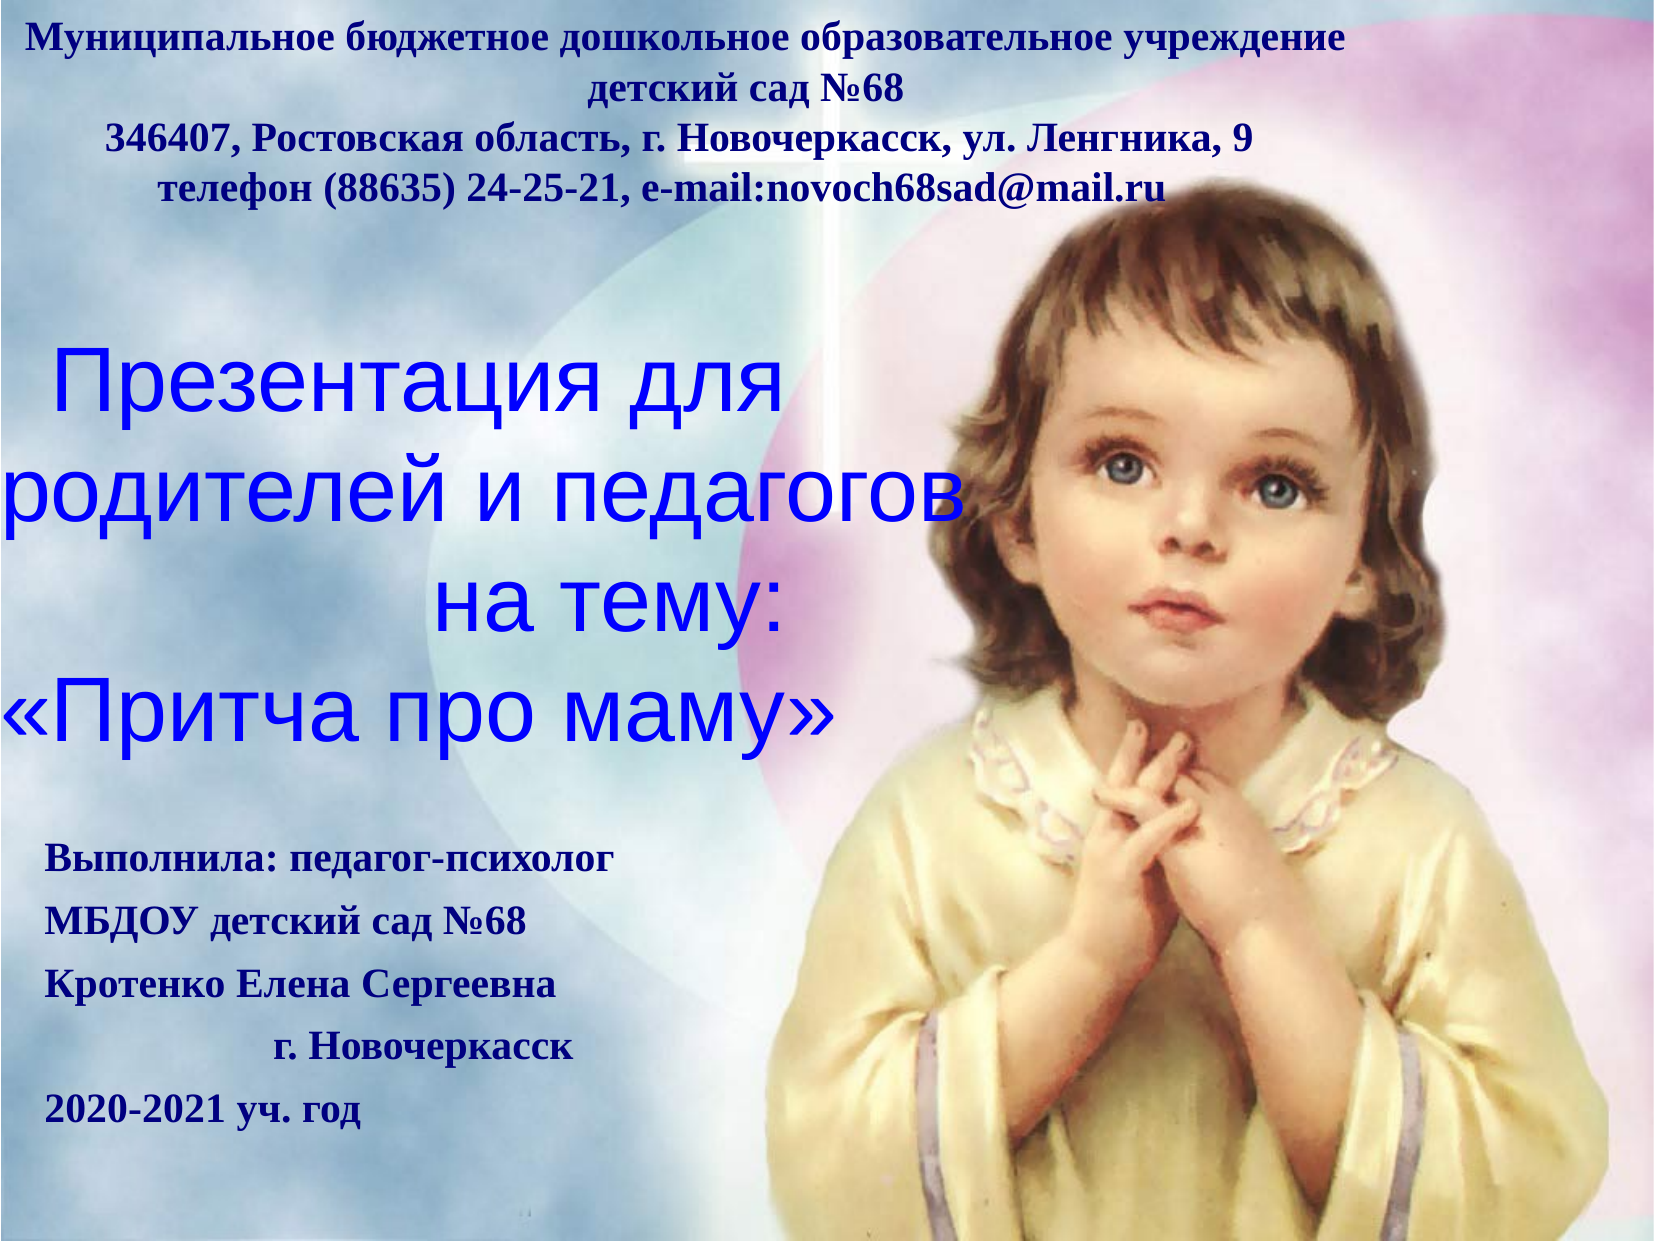

# Муниципальное бюджетное дошкольное образовательное учреждение детский сад №68 346407, Ростовская область, г. Новочеркасск, ул. Ленгника, 9 телефон (88635) 24-25-21, e-mail:novoch68sad@mail.ru Презентация для родителей и педагогов на тему: «Притча про маму»
Выполнила: педагог-психолог
МБДОУ детский сад №68
Кротенко Елена Сергеевна
г. Новочеркасск
2020-2021 уч. год